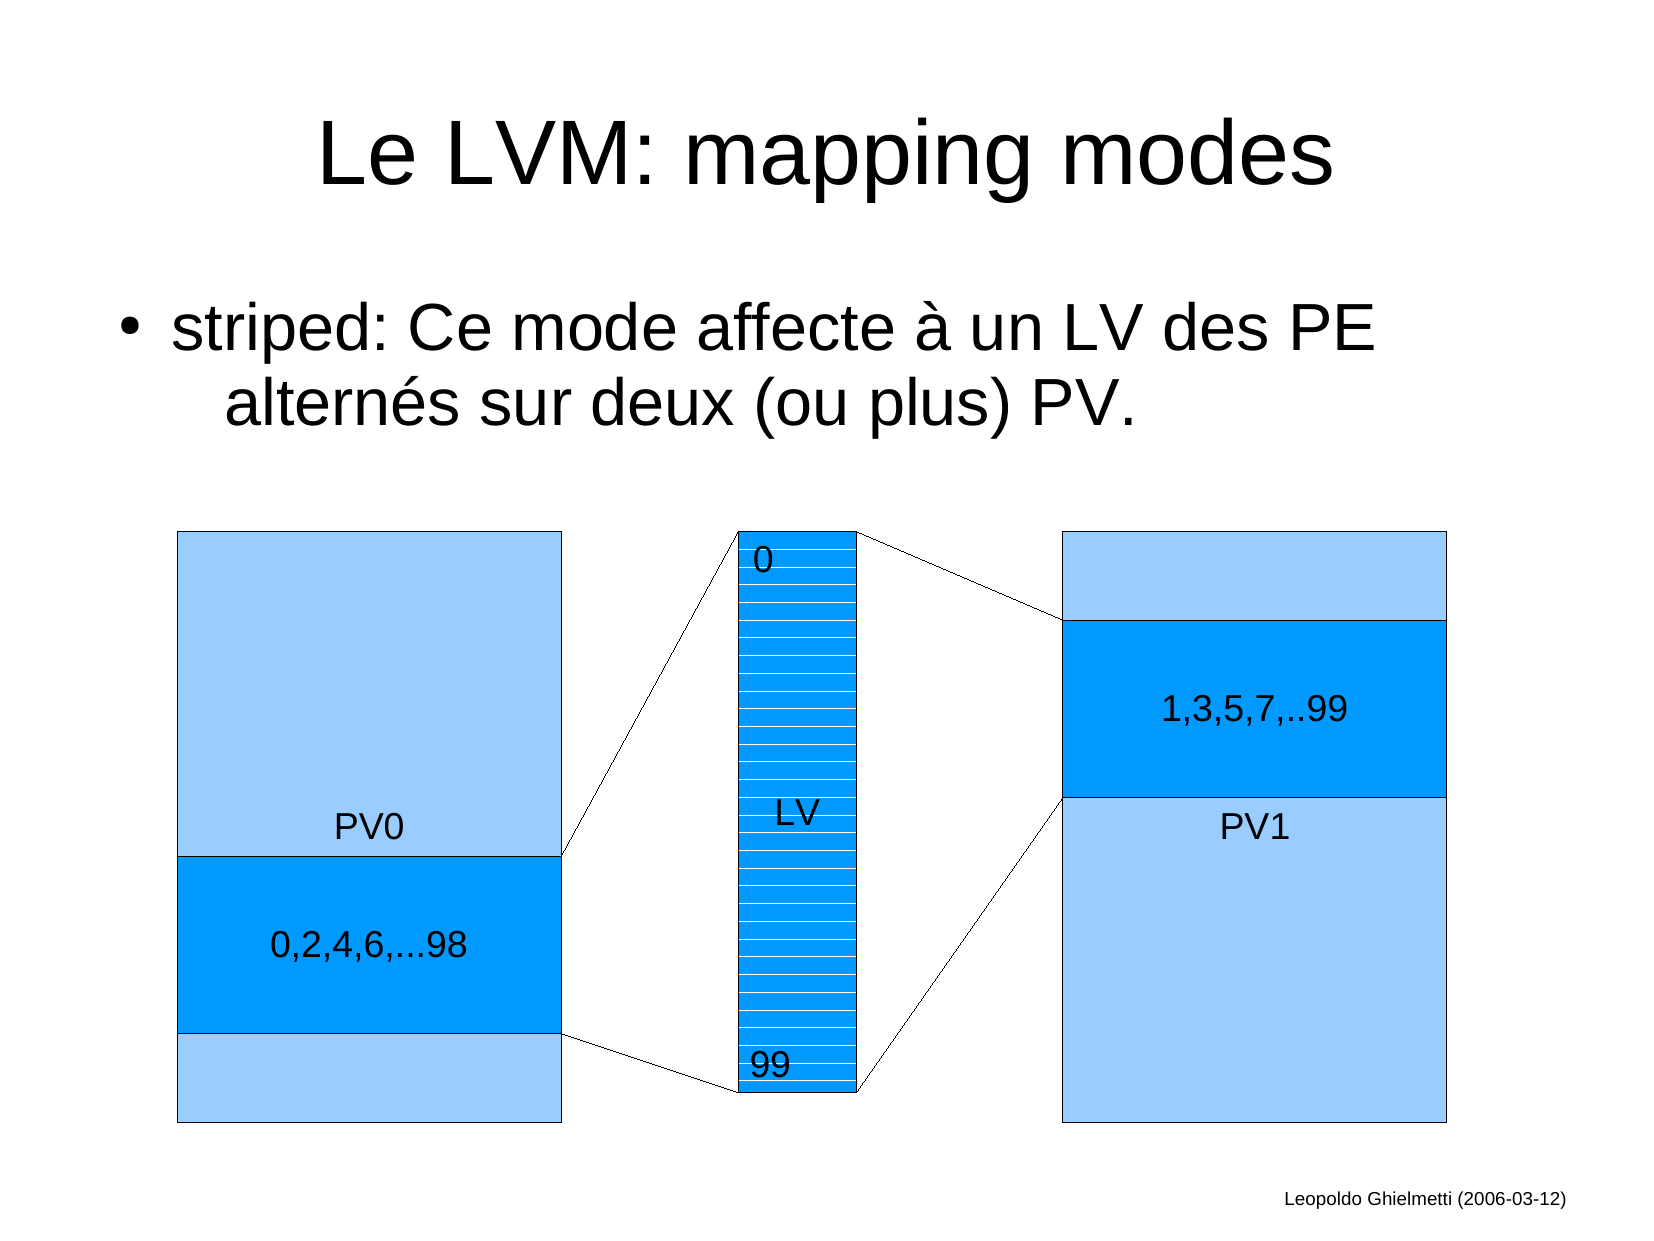

# Le LVM: mapping modes
striped: Ce mode affecte à un LV des PE alternés sur deux (ou plus) PV.
PV0
LV
0
PV1
1,3,5,7,..99
0,2,4,6,...98
99
Leopoldo Ghielmetti (2006-03-12)